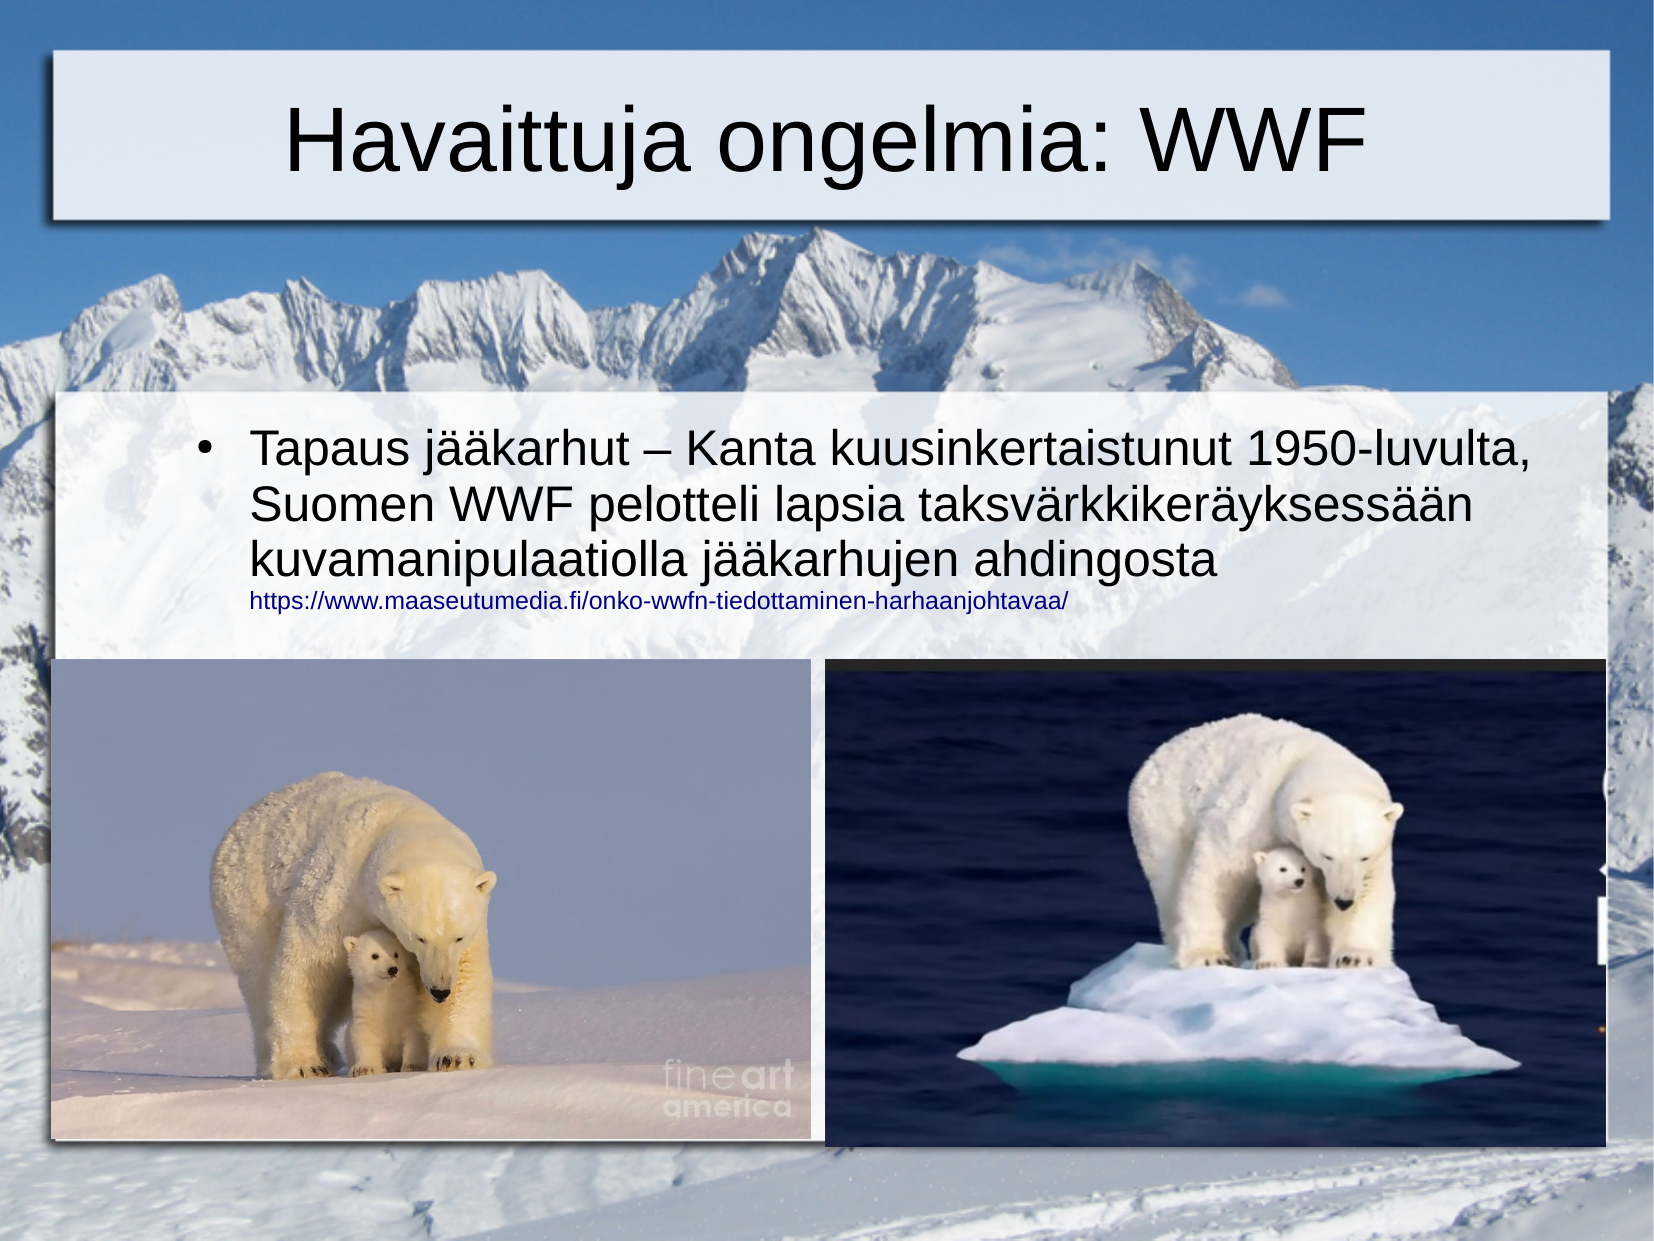

# Havaittuja ongelmia: WWF
Tapaus jääkarhut – Kanta kuusinkertaistunut 1950-luvulta, Suomen WWF pelotteli lapsia taksvärkkikeräyksessään kuvamanipulaatiolla jääkarhujen ahdingosta https://www.maaseutumedia.fi/onko-wwfn-tiedottaminen-harhaanjohtavaa/